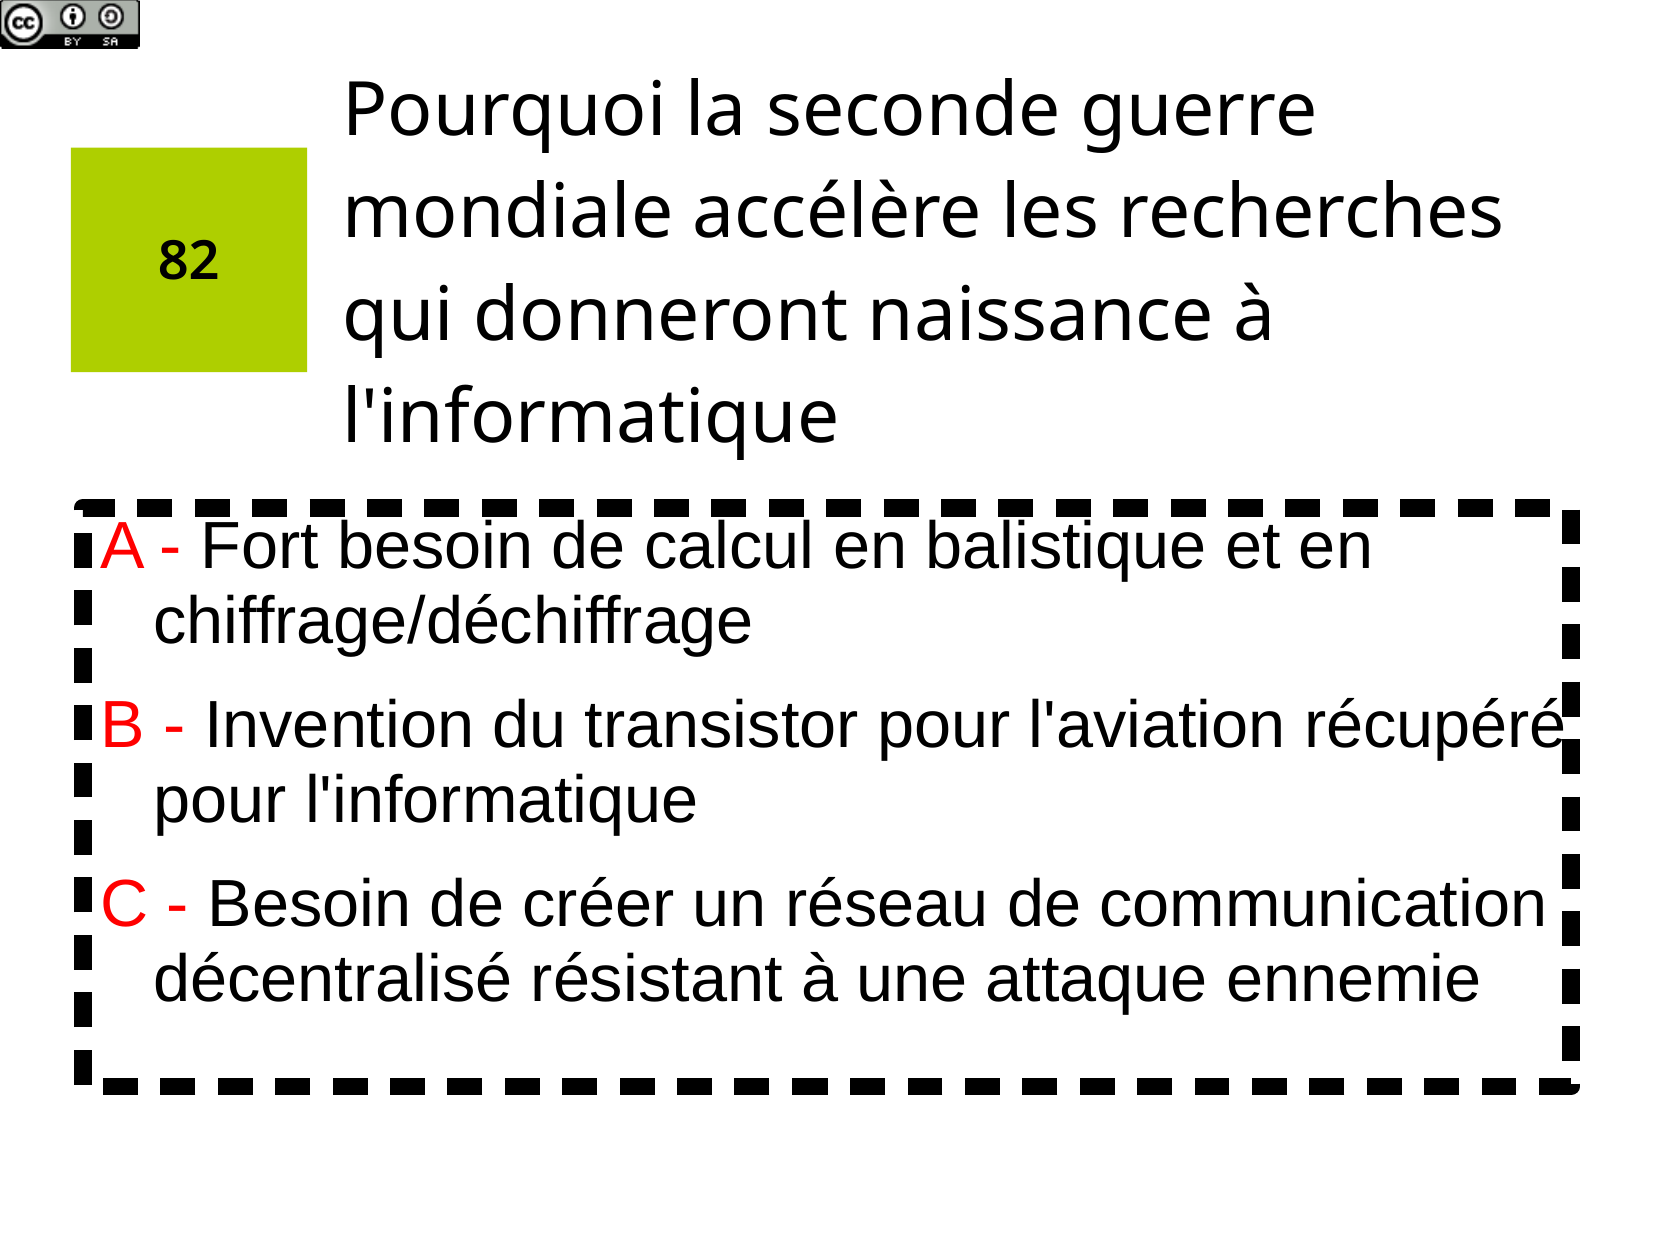

# Pourquoi la seconde guerre mondiale accélère les recherches qui donneront naissance à l'informatique
82
Fort besoin de calcul en balistique et en chiffrage/déchiffrage
Invention du transistor pour l'aviation récupéré pour l'informatique
Besoin de créer un réseau de communication décentralisé résistant à une attaque ennemie